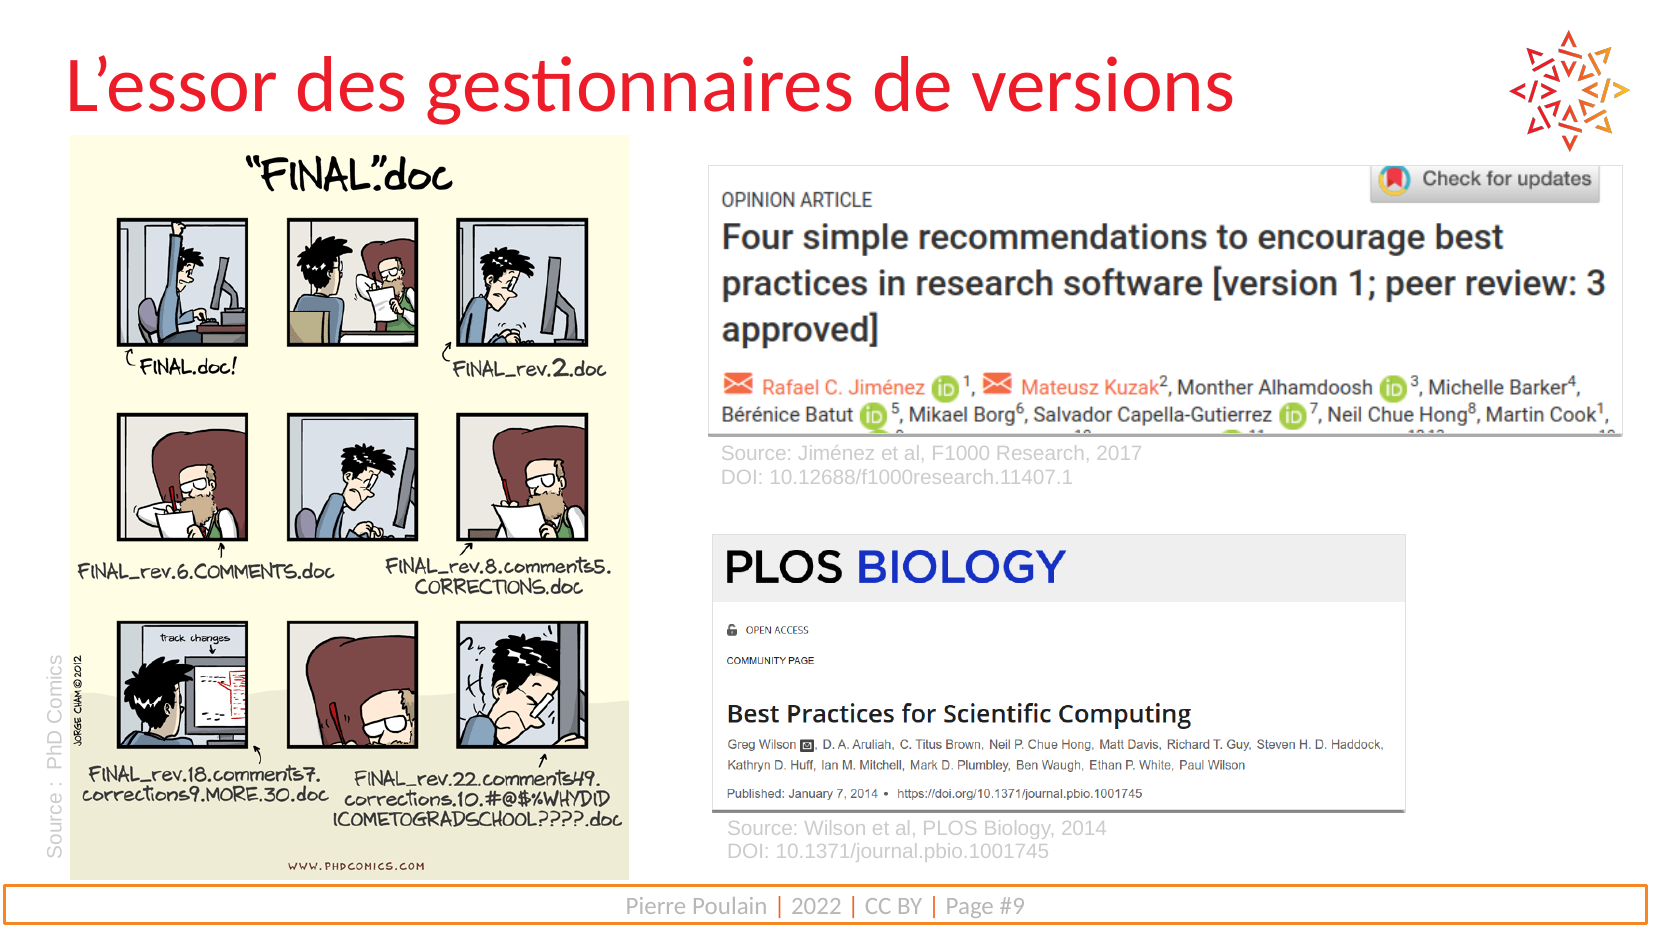

# L’essor des gestionnaires de versions
Source: Jiménez et al, F1000 Research, 2017
DOI: 10.12688/f1000research.11407.1
Source : PhD Comics
Source: Wilson et al, PLOS Biology, 2014
DOI: 10.1371/journal.pbio.1001745